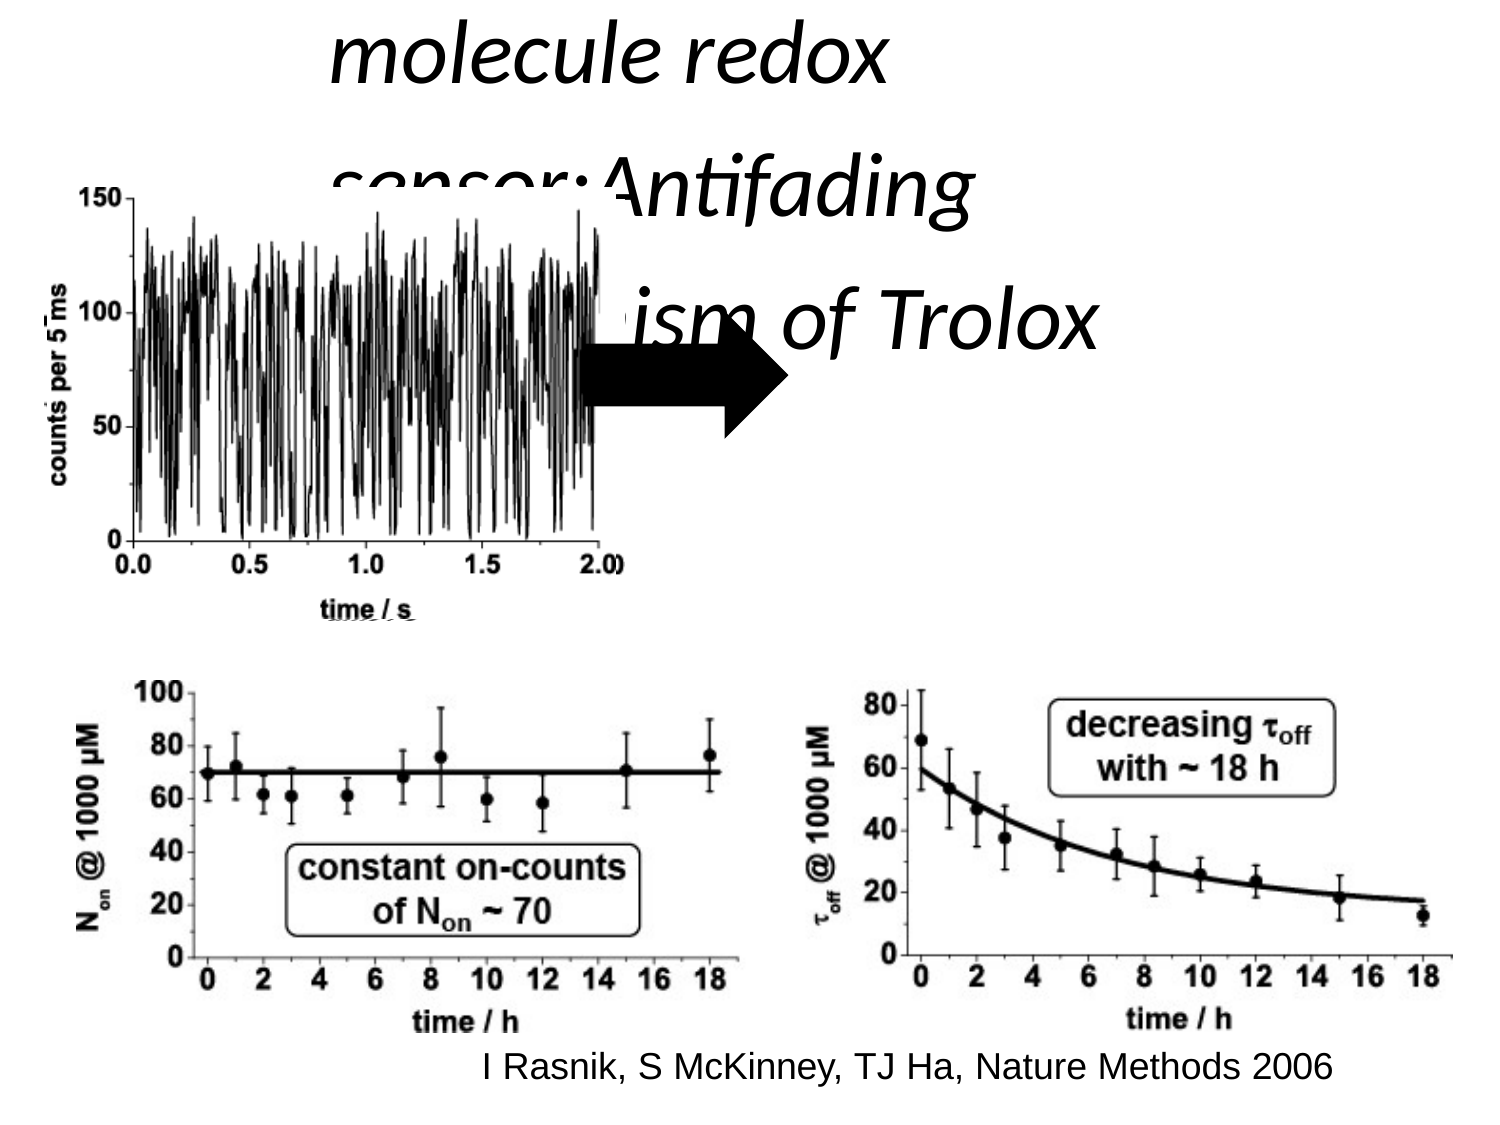

# ATTO655 as single-molecule redox sensor:Antifading Mechanism of Trolox
I Rasnik, S McKinney, TJ Ha, Nature Methods 2006